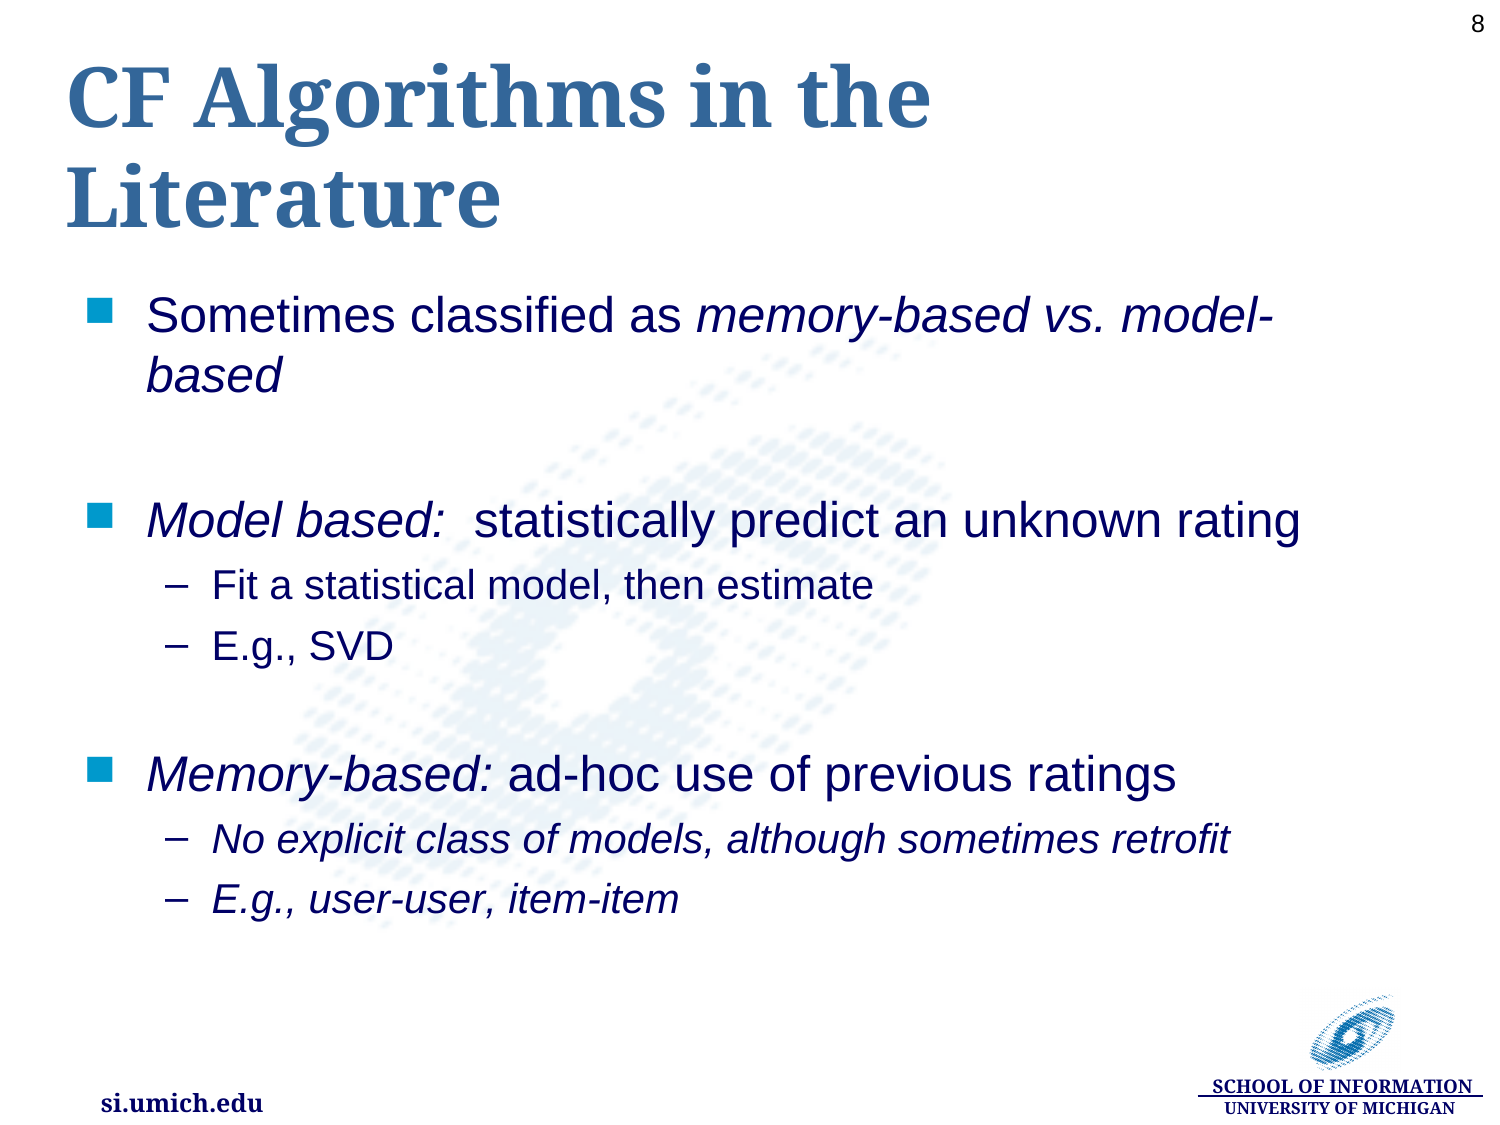

# CF Algorithms in the Literature
Sometimes classified as memory-based vs. model-based
Model based: statistically predict an unknown rating
Fit a statistical model, then estimate
E.g., SVD
Memory-based: ad-hoc use of previous ratings
No explicit class of models, although sometimes retrofit
E.g., user-user, item-item